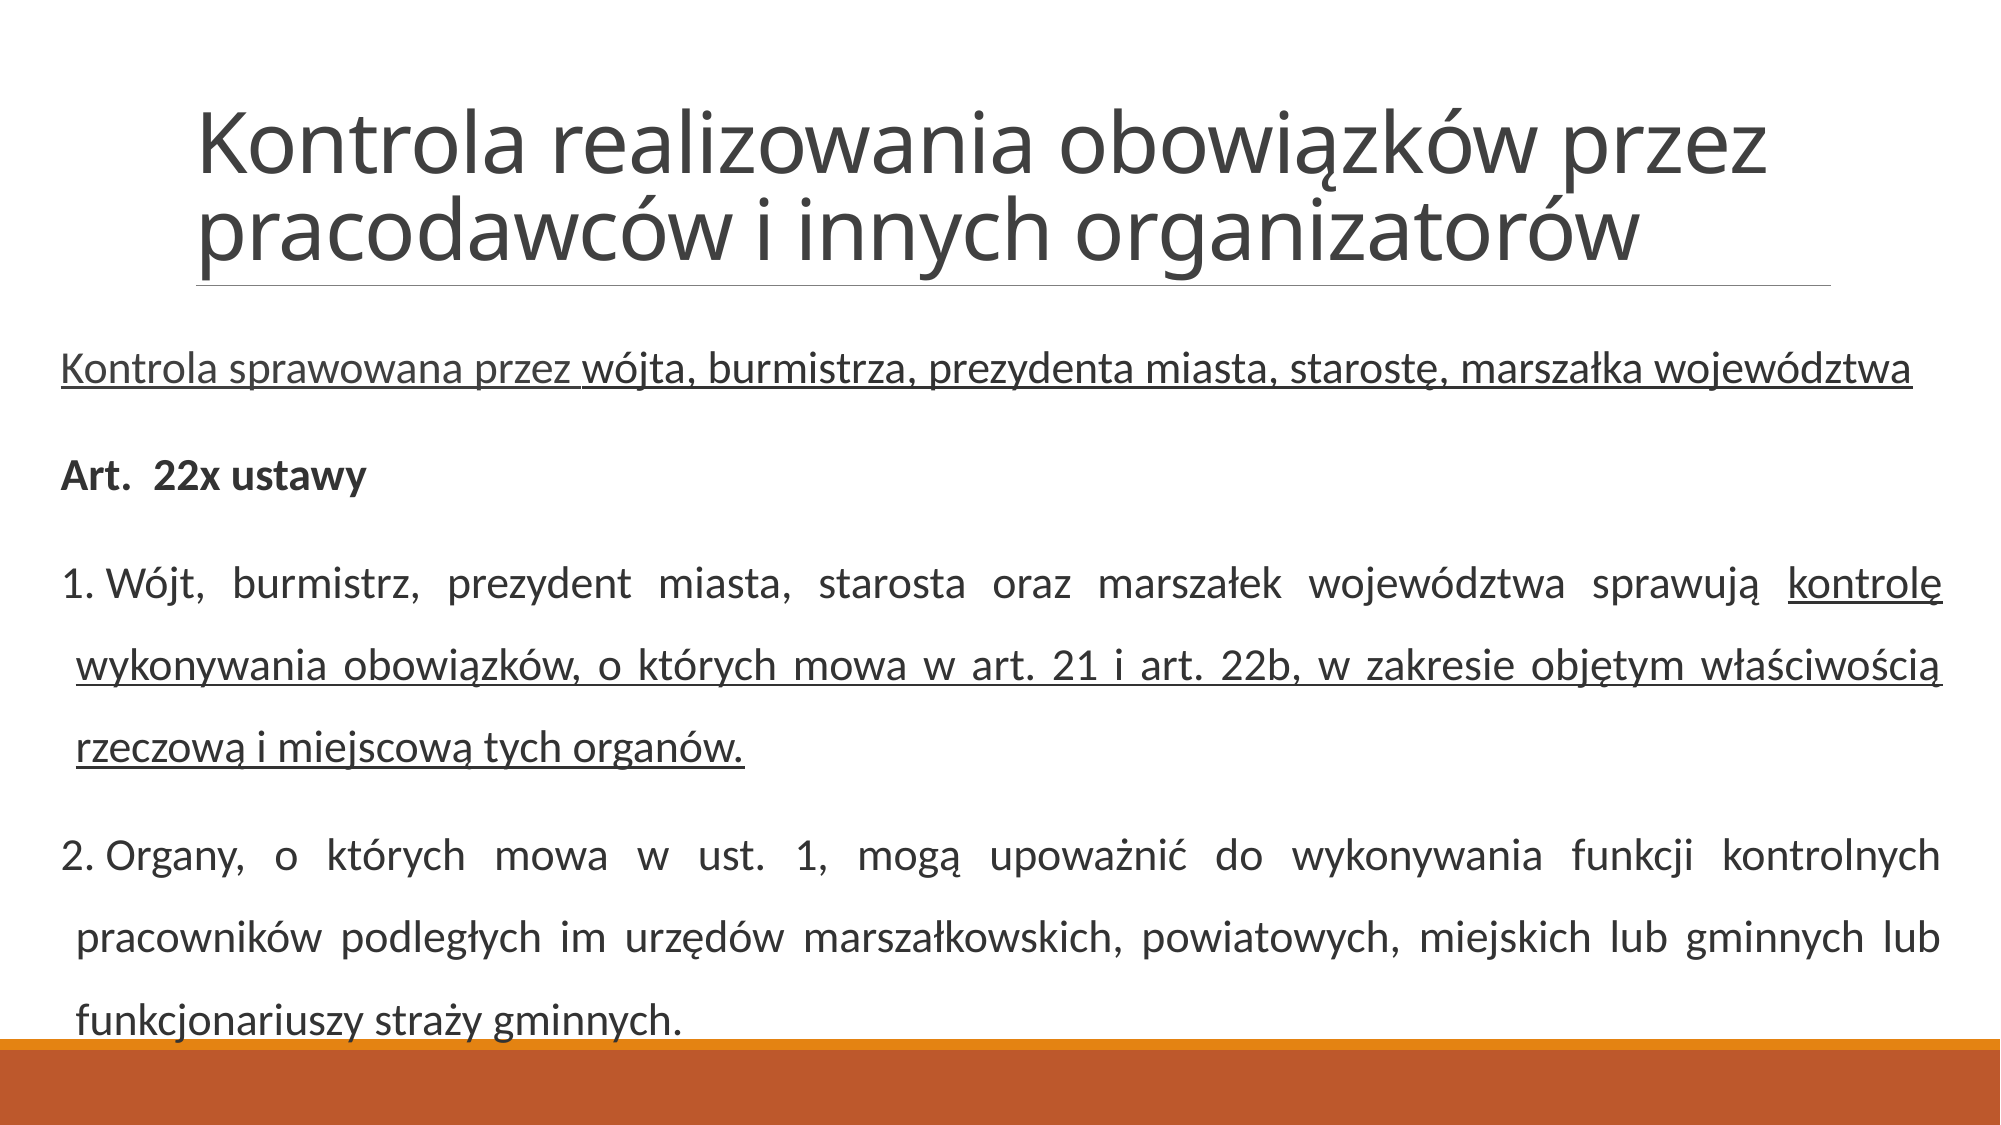

# Kontrola realizowania obowiązków przez pracodawców i innych organizatorów
Kontrola sprawowana przez wójta, burmistrza, prezydenta miasta, starostę, marszałka województwa
Art.  22x ustawy
1. Wójt, burmistrz, prezydent miasta, starosta oraz marszałek województwa sprawują kontrolę wykonywania obowiązków, o których mowa w art. 21 i art. 22b, w zakresie objętym właściwością rzeczową i miejscową tych organów.
2. Organy, o których mowa w ust. 1, mogą upoważnić do wykonywania funkcji kontrolnych pracowników podległych im urzędów marszałkowskich, powiatowych, miejskich lub gminnych lub funkcjonariuszy straży gminnych.